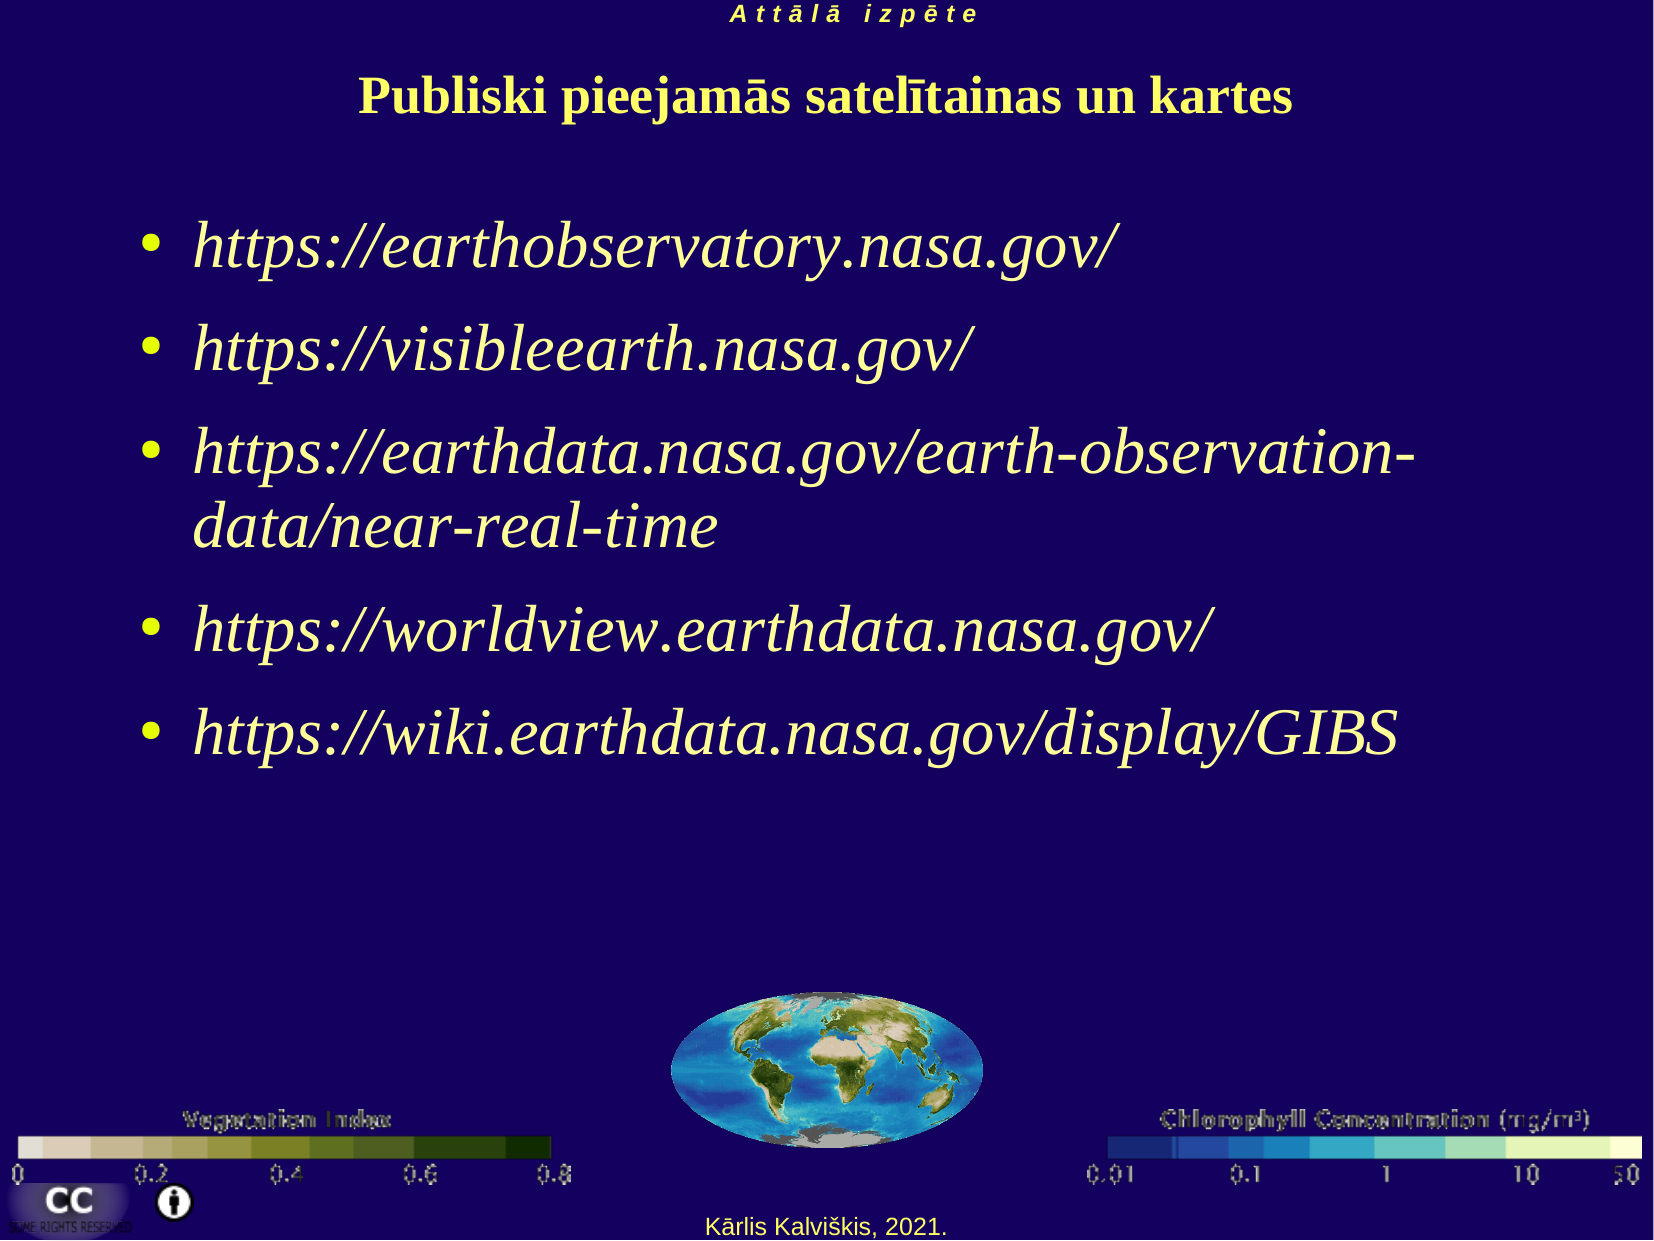

# Publiski pieejamās satelītainas un kartes
https://earthobservatory.nasa.gov/
https://visibleearth.nasa.gov/
https://earthdata.nasa.gov/earth-observation-data/near-real-time
https://worldview.earthdata.nasa.gov/
https://wiki.earthdata.nasa.gov/display/GIBS